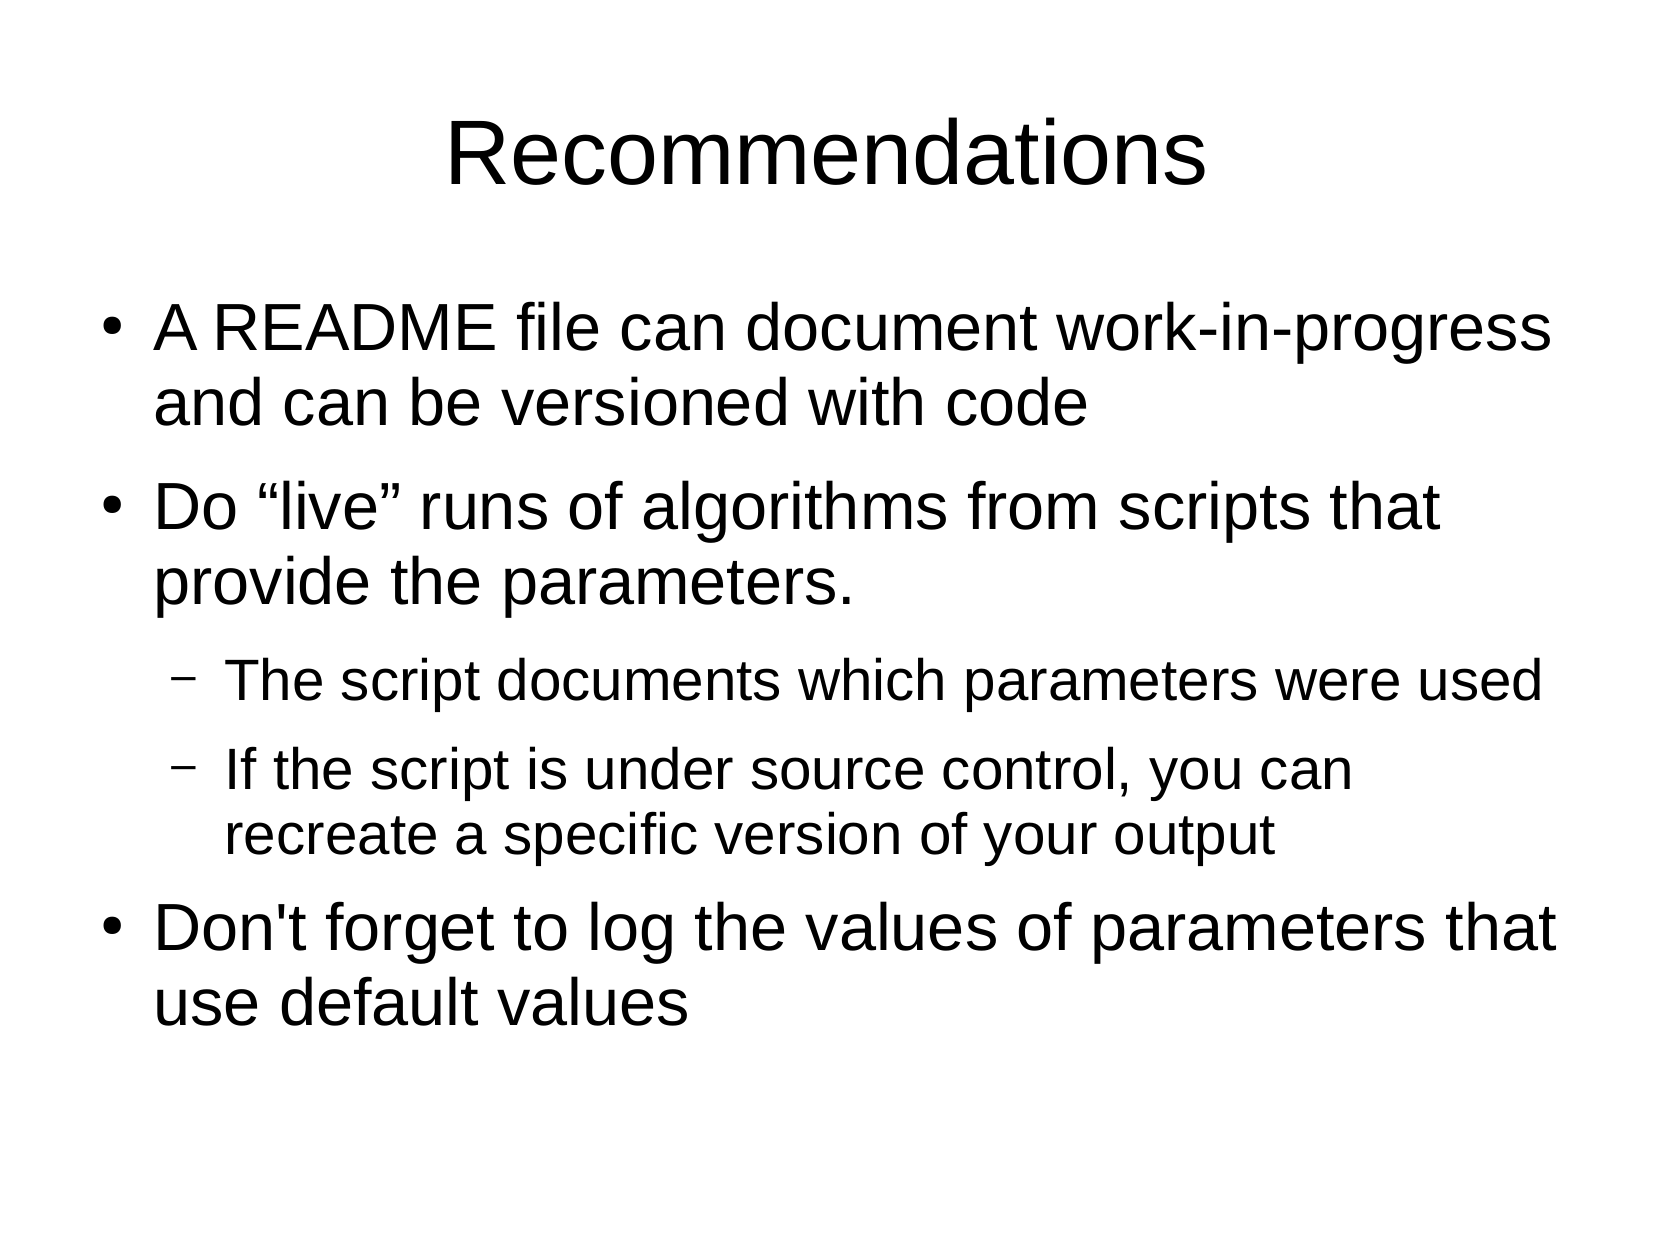

# Recommendations
A README file can document work-in-progress and can be versioned with code
Do “live” runs of algorithms from scripts that provide the parameters.
The script documents which parameters were used
If the script is under source control, you can recreate a specific version of your output
Don't forget to log the values of parameters that use default values